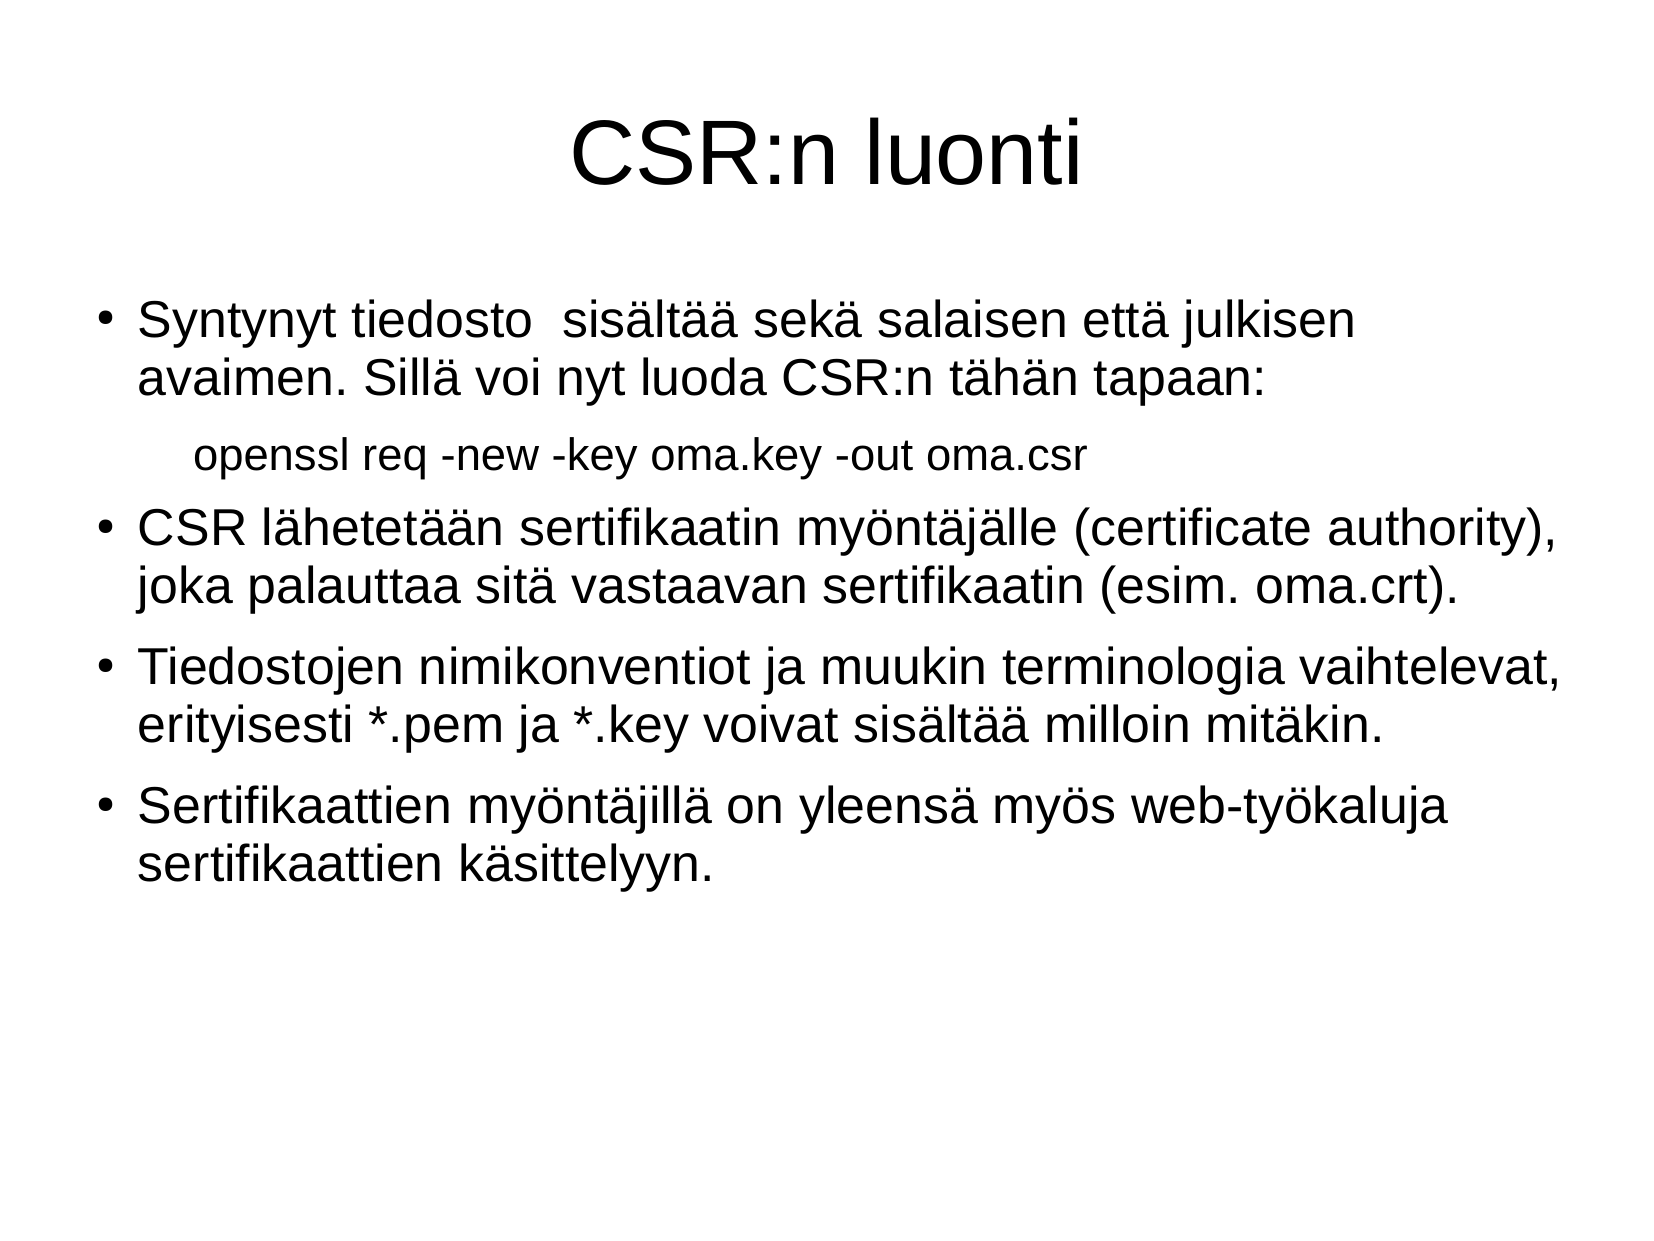

# CSR:n luonti
Syntynyt tiedosto sisältää sekä salaisen että julkisen avaimen. Sillä voi nyt luoda CSR:n tähän tapaan:
openssl req -new -key oma.key -out oma.csr
CSR lähetetään sertifikaatin myöntäjälle (certificate authority), joka palauttaa sitä vastaavan sertifikaatin (esim. oma.crt).
Tiedostojen nimikonventiot ja muukin terminologia vaihtelevat, erityisesti *.pem ja *.key voivat sisältää milloin mitäkin.
Sertifikaattien myöntäjillä on yleensä myös web-työkaluja sertifikaattien käsittelyyn.